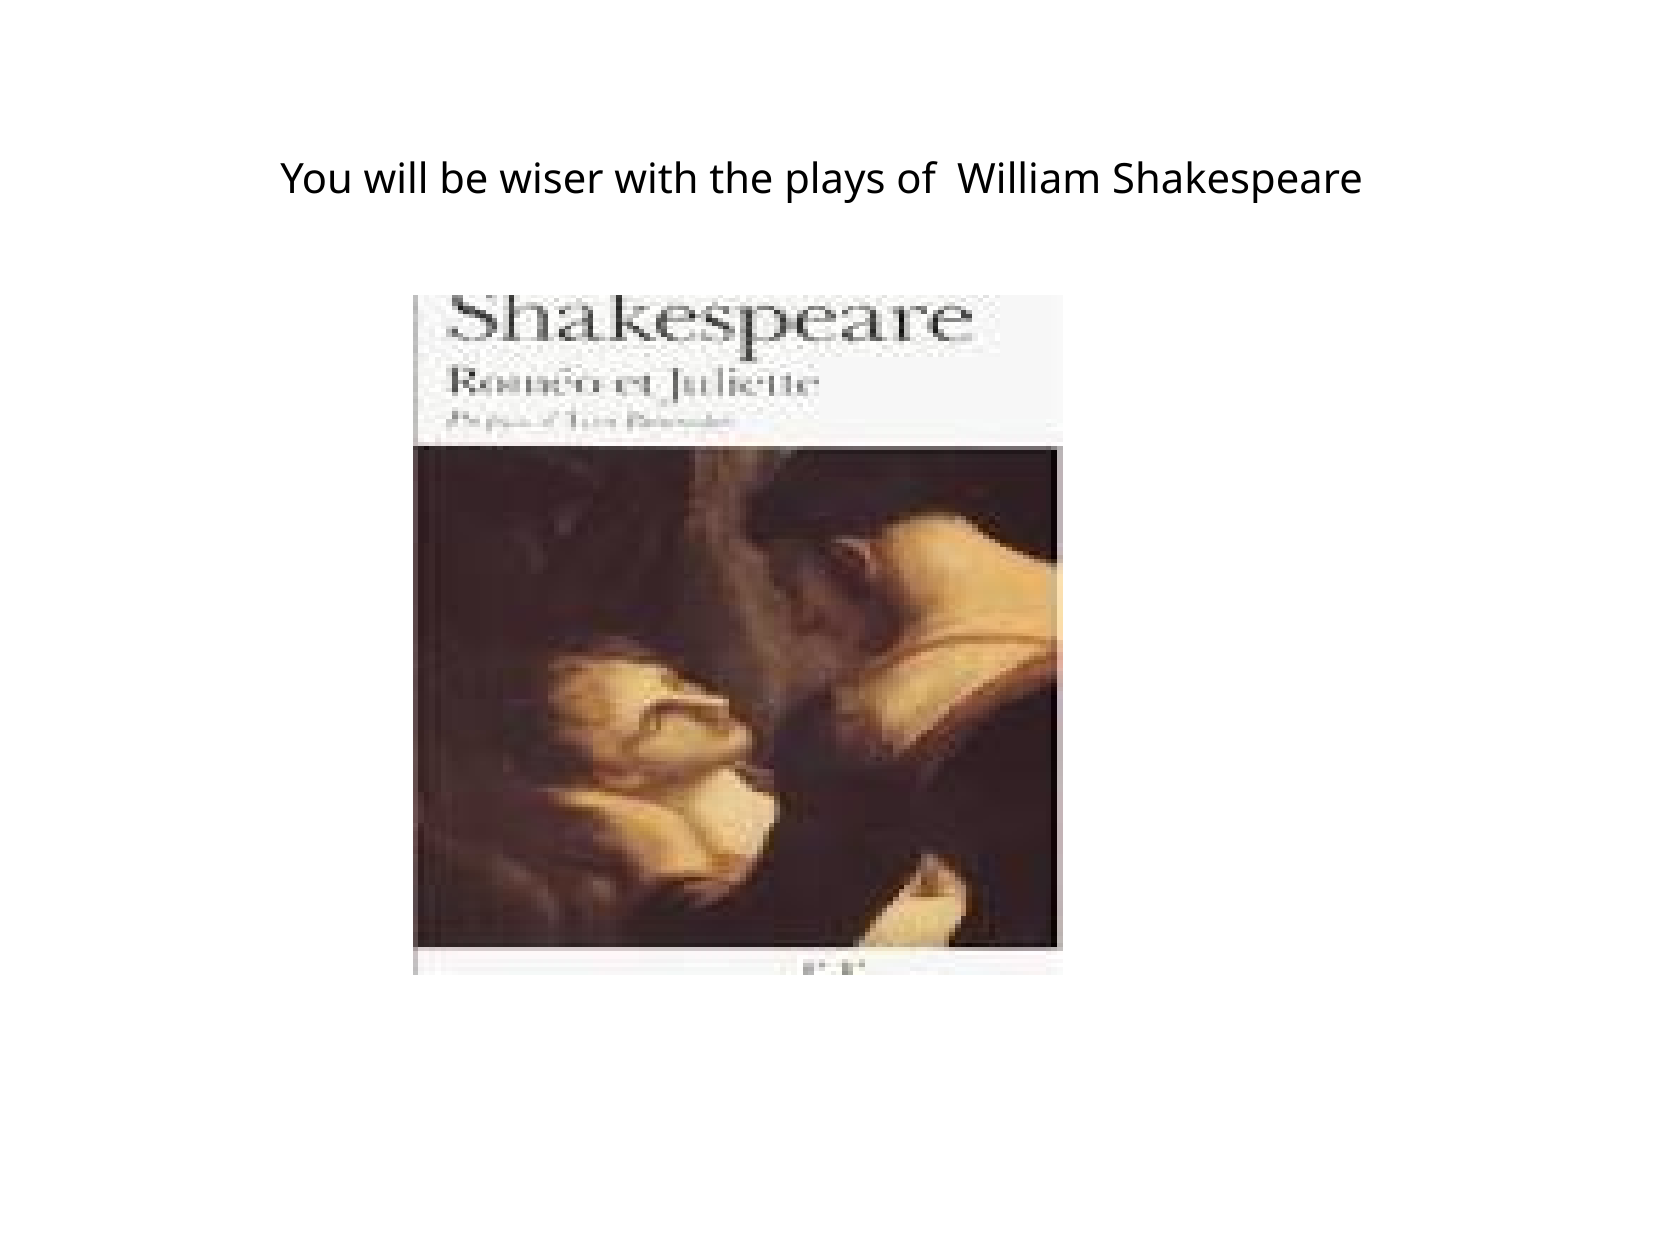

You will be wiser with the plays of William Shakespeare